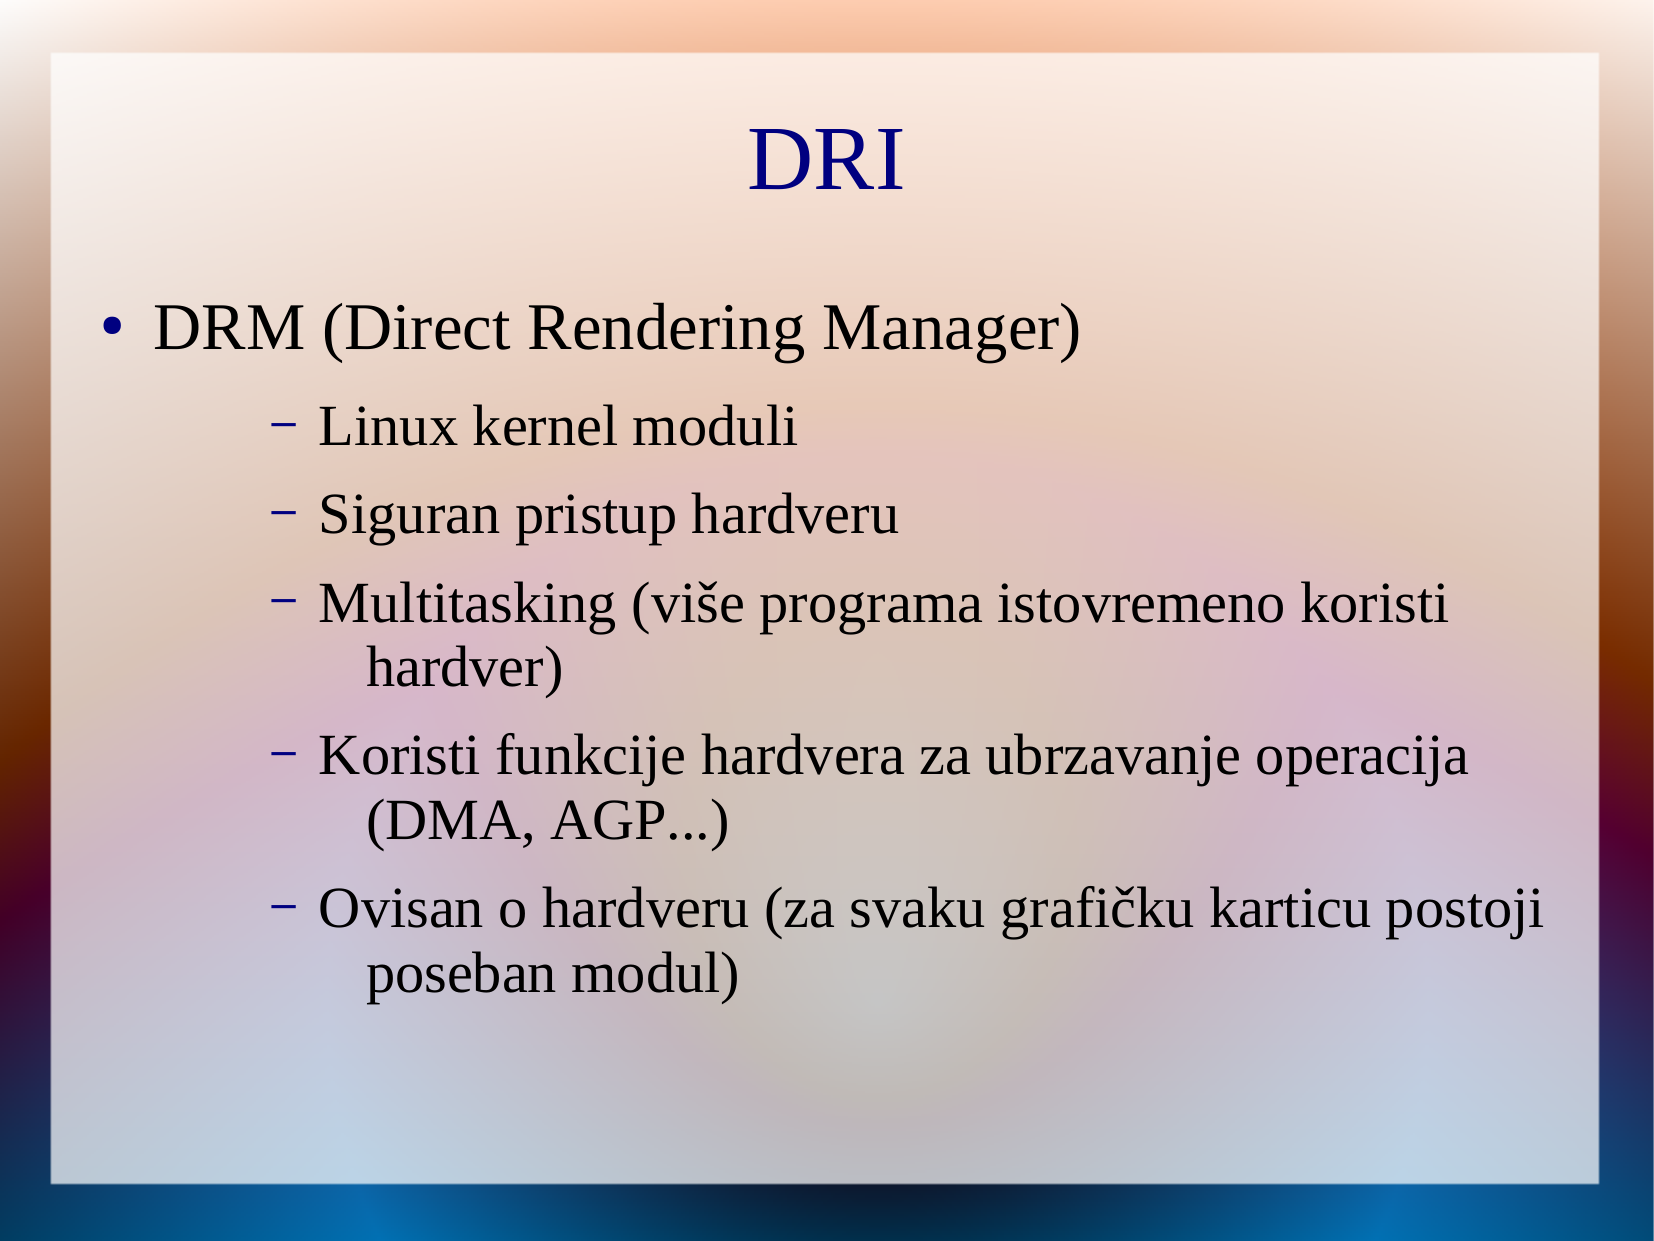

# DRI
DRM (Direct Rendering Manager)
Linux kernel moduli
Siguran pristup hardveru
Multitasking (više programa istovremeno koristi hardver)
Koristi funkcije hardvera za ubrzavanje operacija (DMA, AGP...)
Ovisan o hardveru (za svaku grafičku karticu postoji poseban modul)